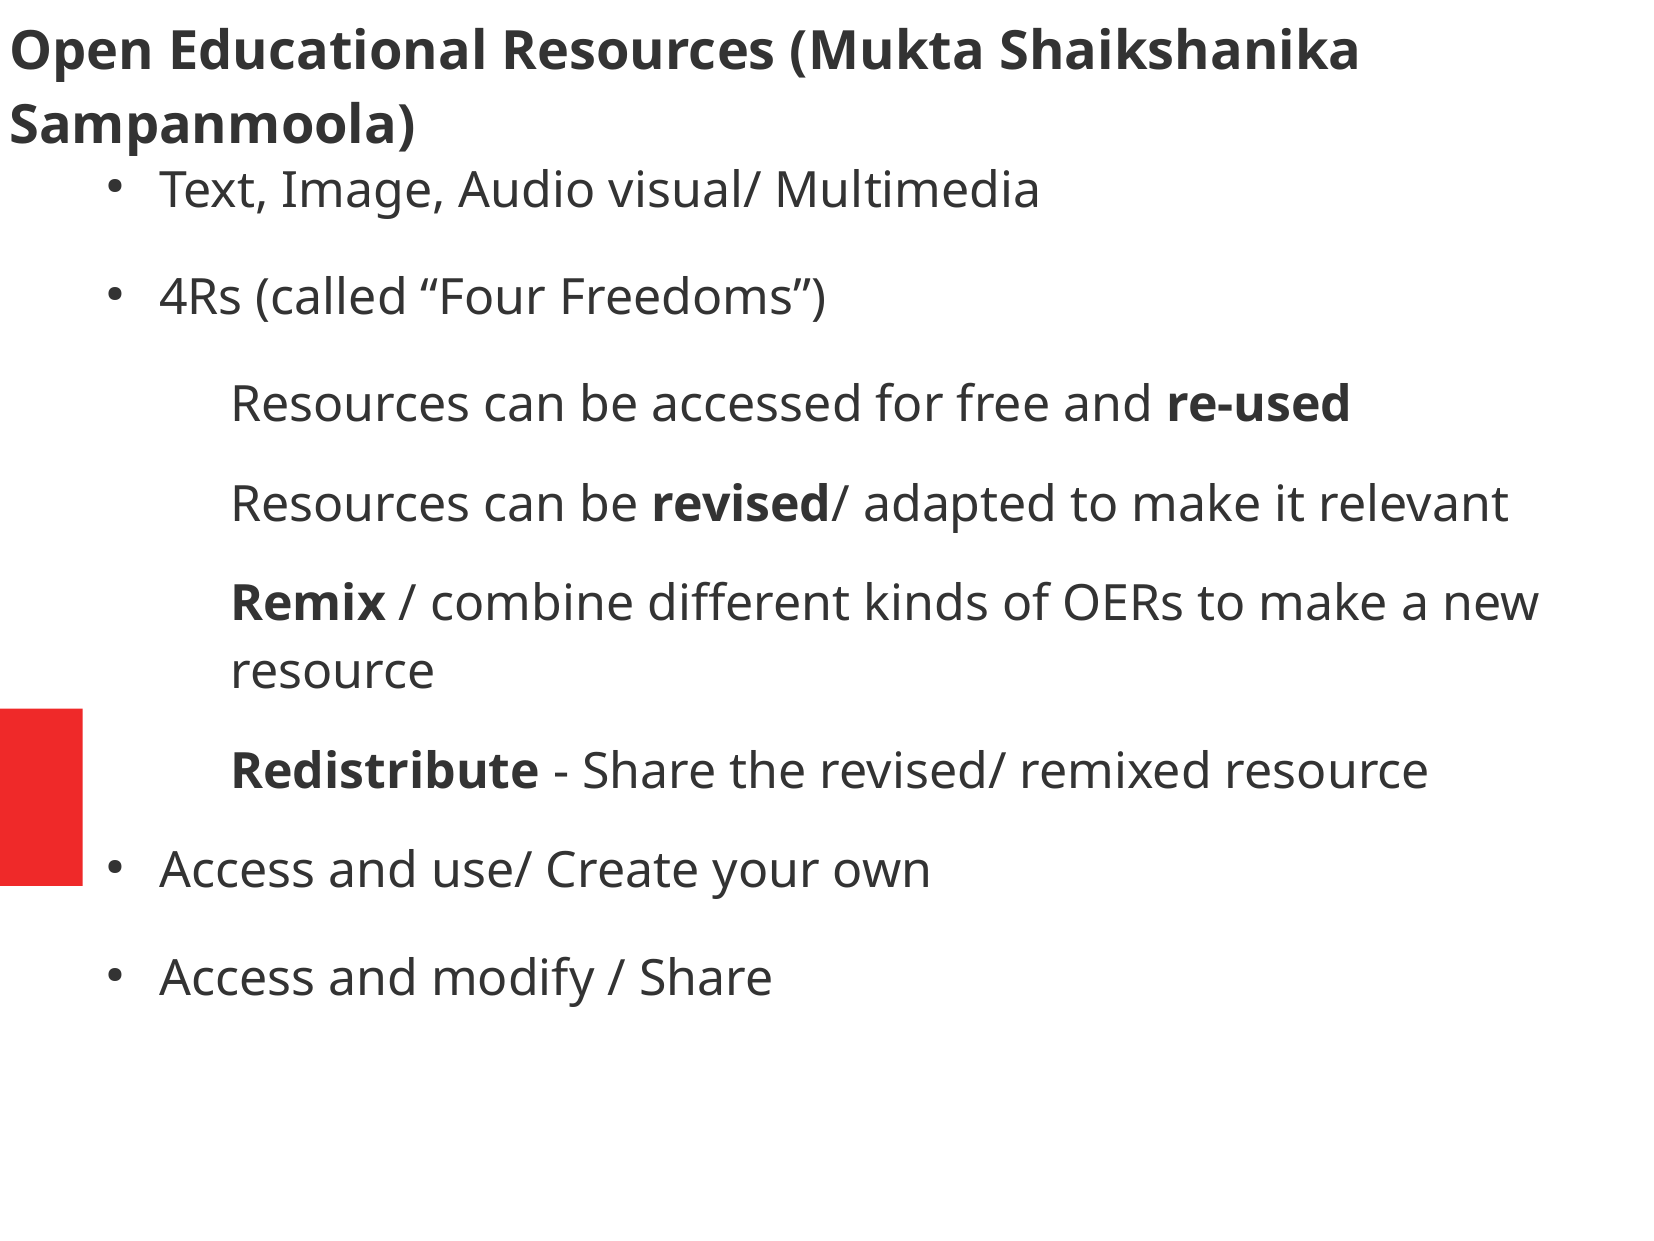

# Open Educational Resources (Mukta Shaikshanika Sampanmoola)
Text, Image, Audio visual/ Multimedia
4Rs (called “Four Freedoms”)
Resources can be accessed for free and re-used
Resources can be revised/ adapted to make it relevant
Remix / combine different kinds of OERs to make a new resource
Redistribute - Share the revised/ remixed resource
Access and use/ Create your own
Access and modify / Share